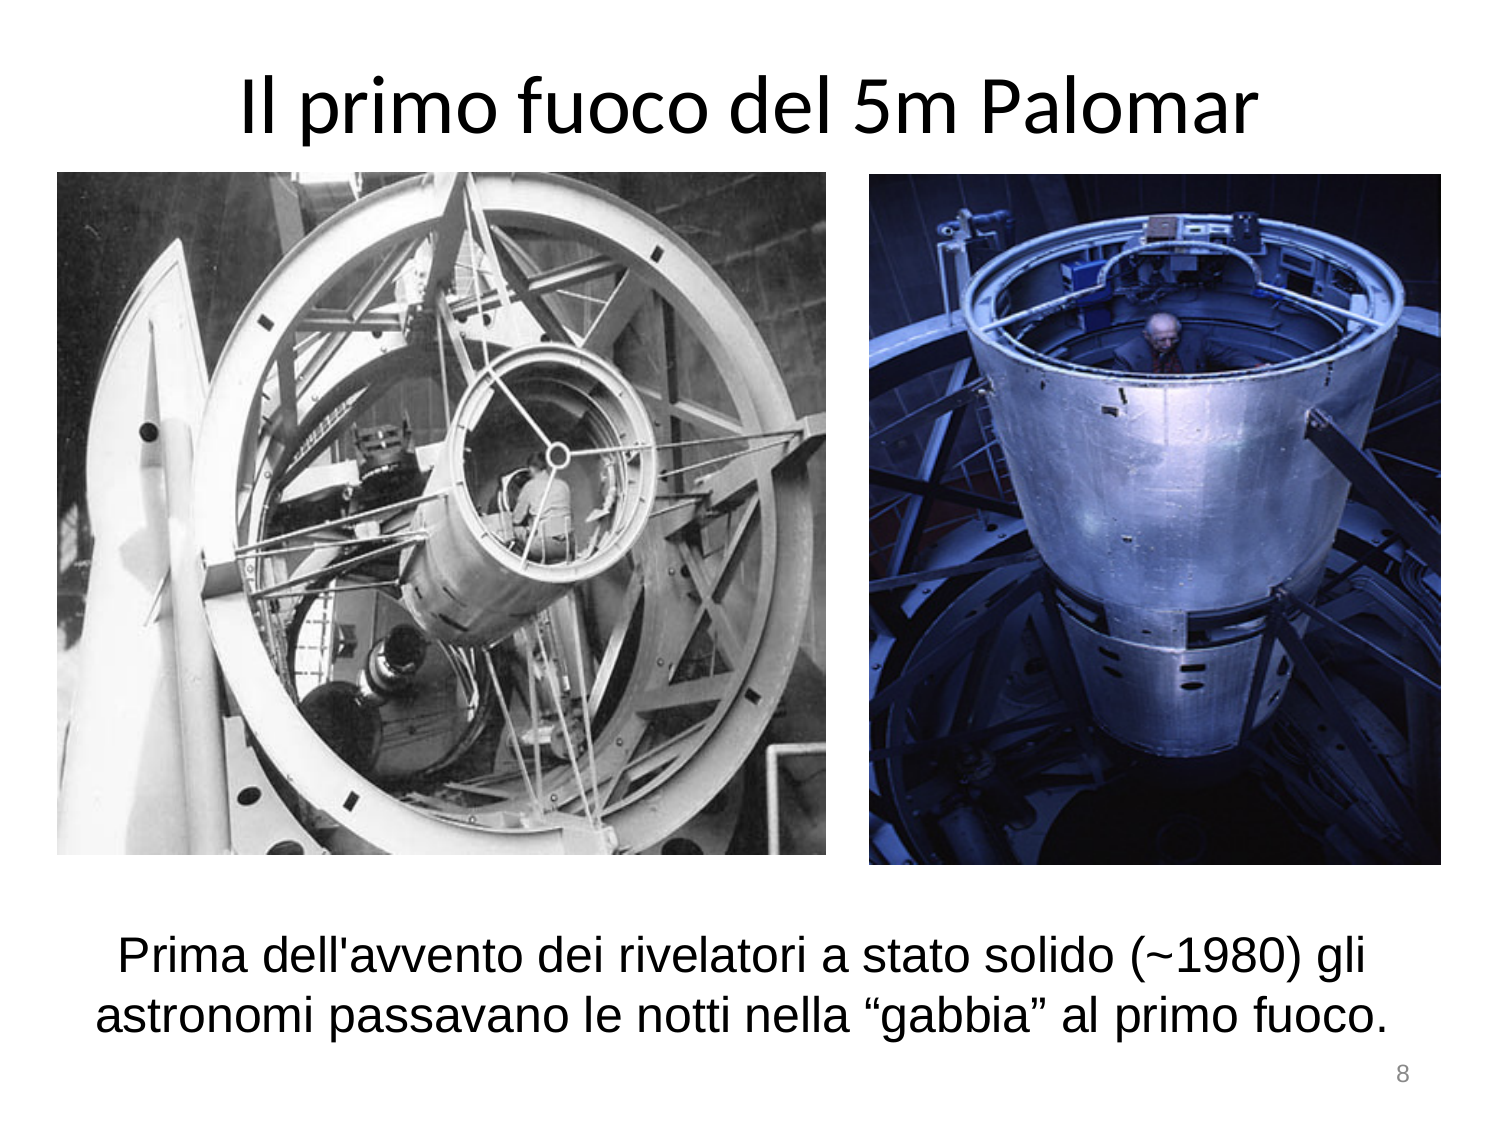

# Il primo fuoco del 5m Palomar
Prima dell'avvento dei rivelatori a stato solido (~1980) gli astronomi passavano le notti nella “gabbia” al primo fuoco.